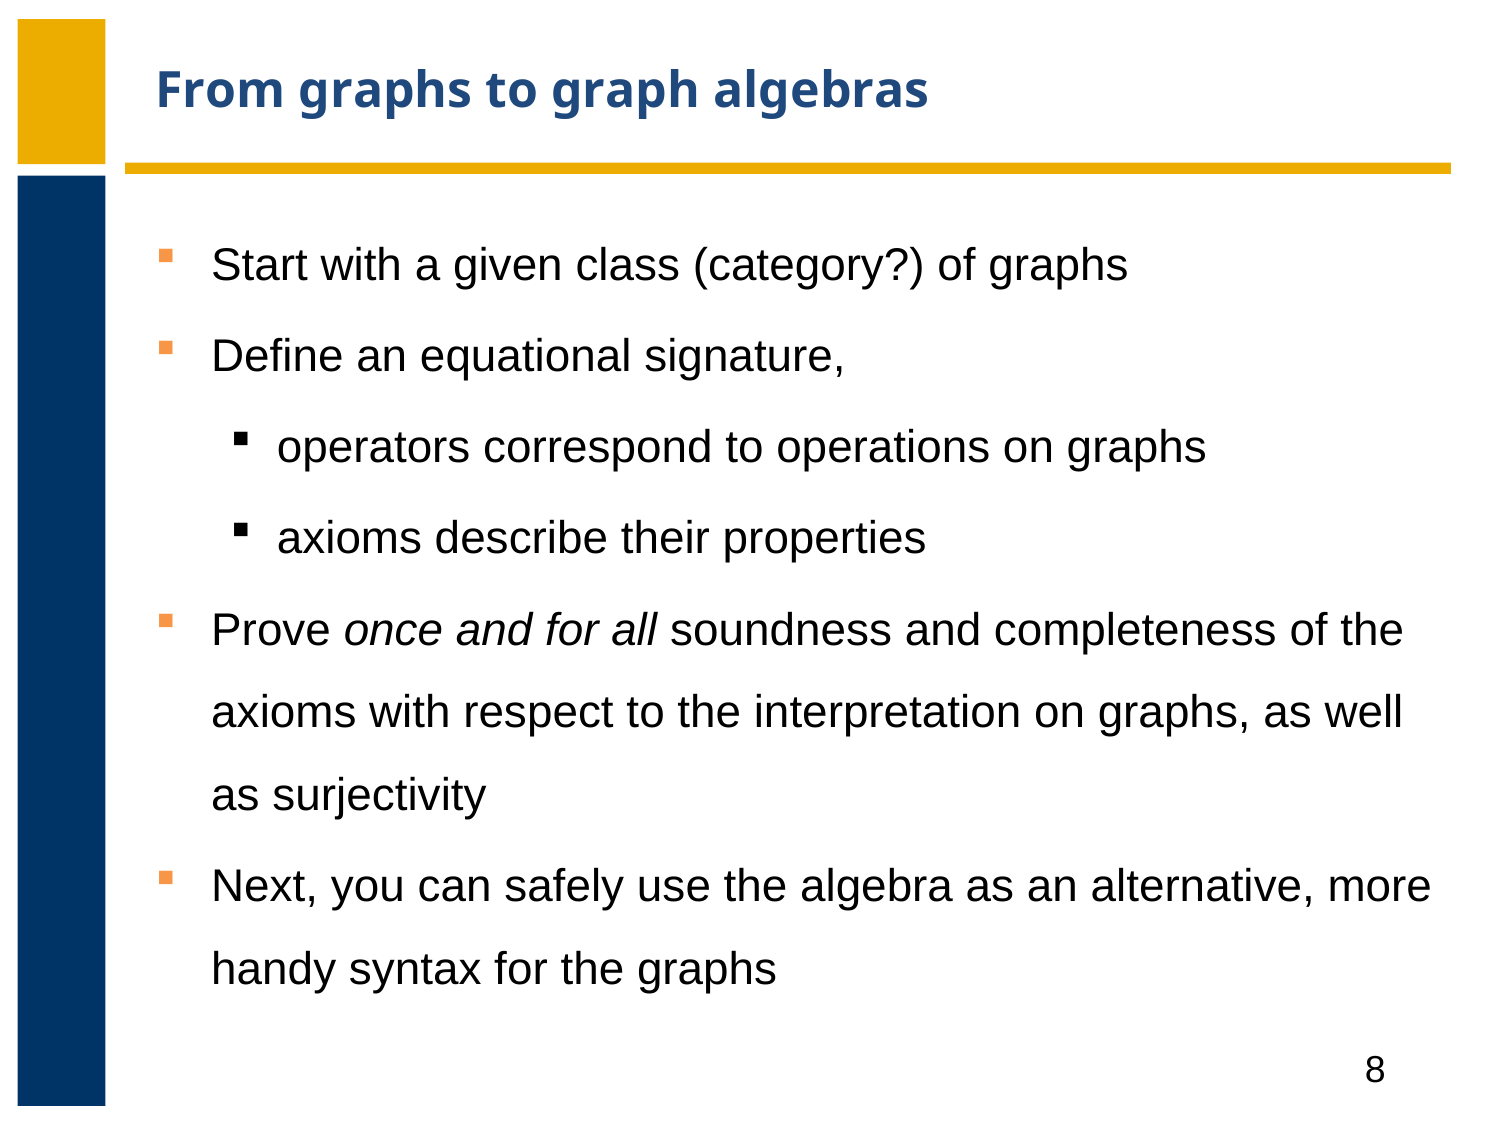

From graphs to graph algebras
# Start with a given class (category?) of graphs
Define an equational signature,
operators correspond to operations on graphs
axioms describe their properties
Prove once and for all soundness and completeness of the axioms with respect to the interpretation on graphs, as well as surjectivity
Next, you can safely use the algebra as an alternative, more handy syntax for the graphs
8